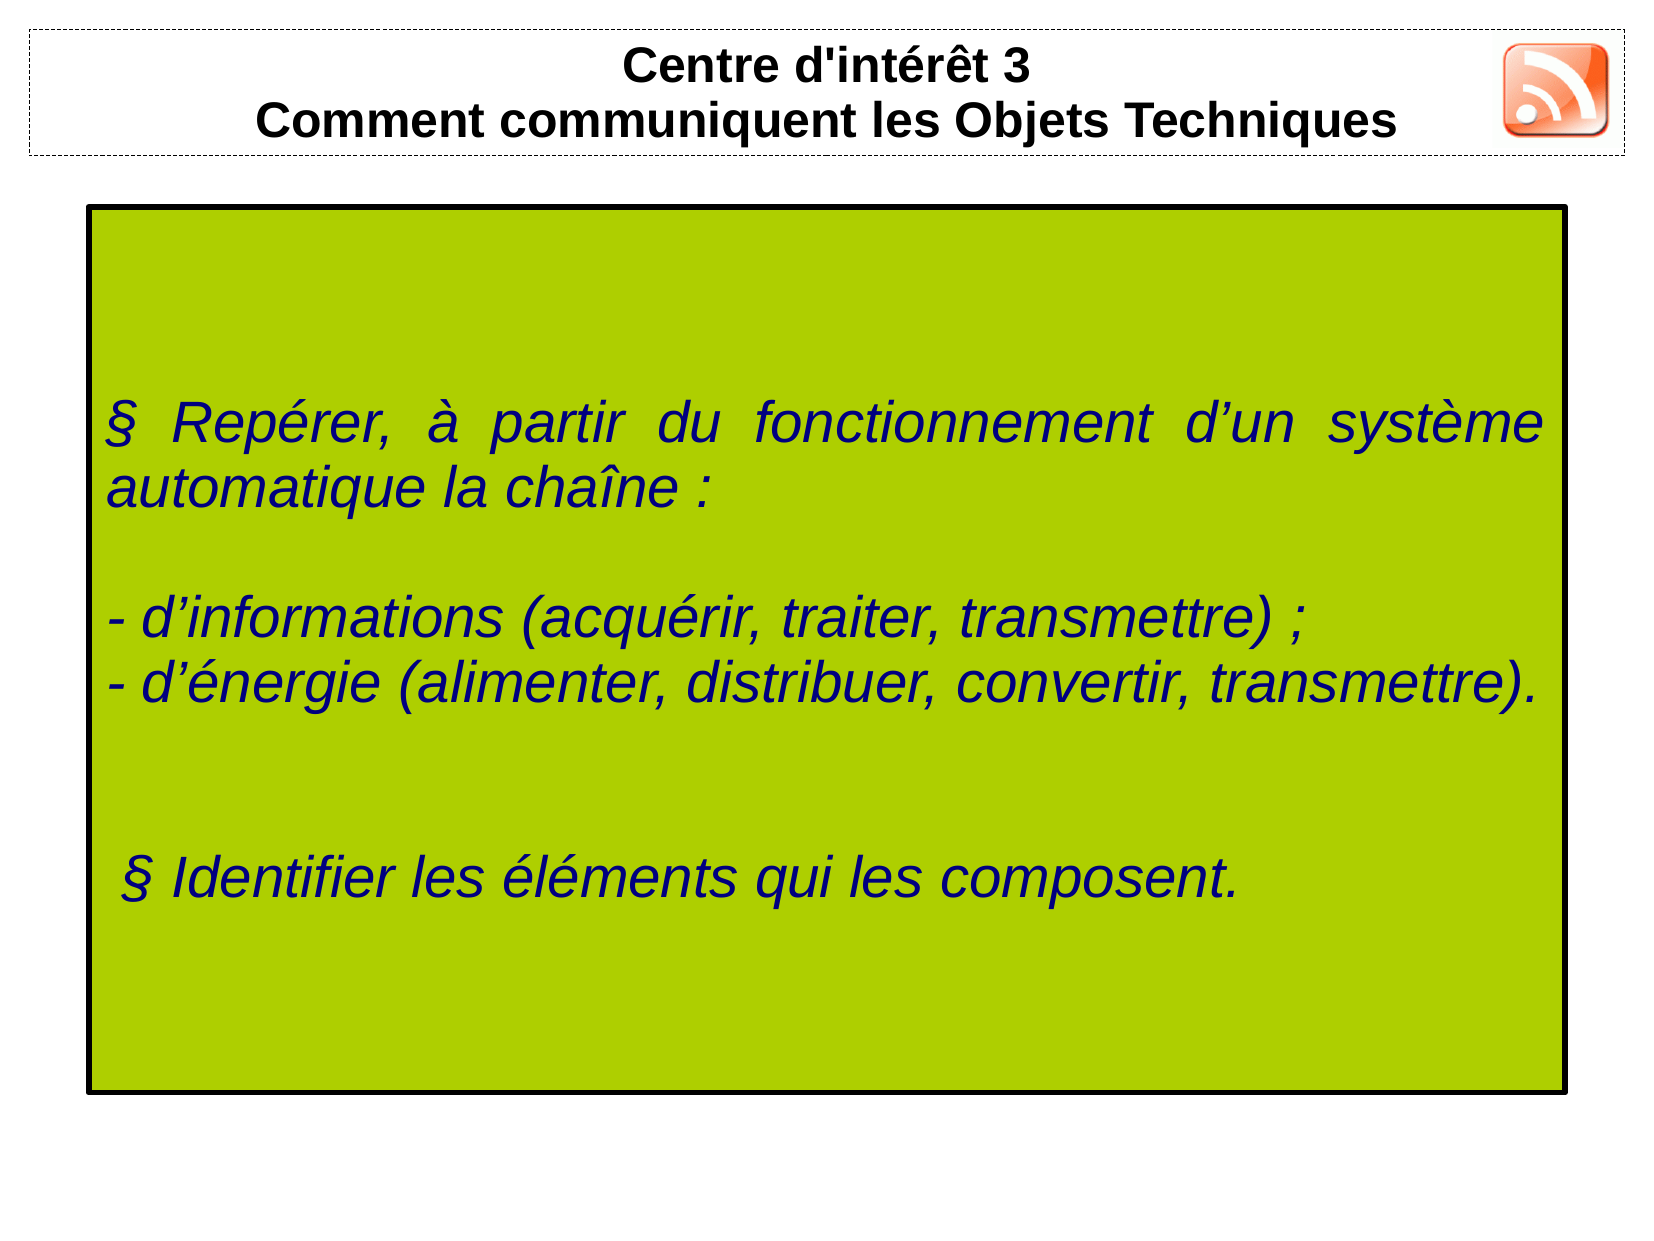

Centre d'intérêt 3
Comment communiquent les Objets Techniques
§ Repérer, à partir du fonctionnement d’un système automatique la chaîne :
- d’informations (acquérir, traiter, transmettre) ;
- d’énergie (alimenter, distribuer, convertir, transmettre).
 § Identifier les éléments qui les composent.